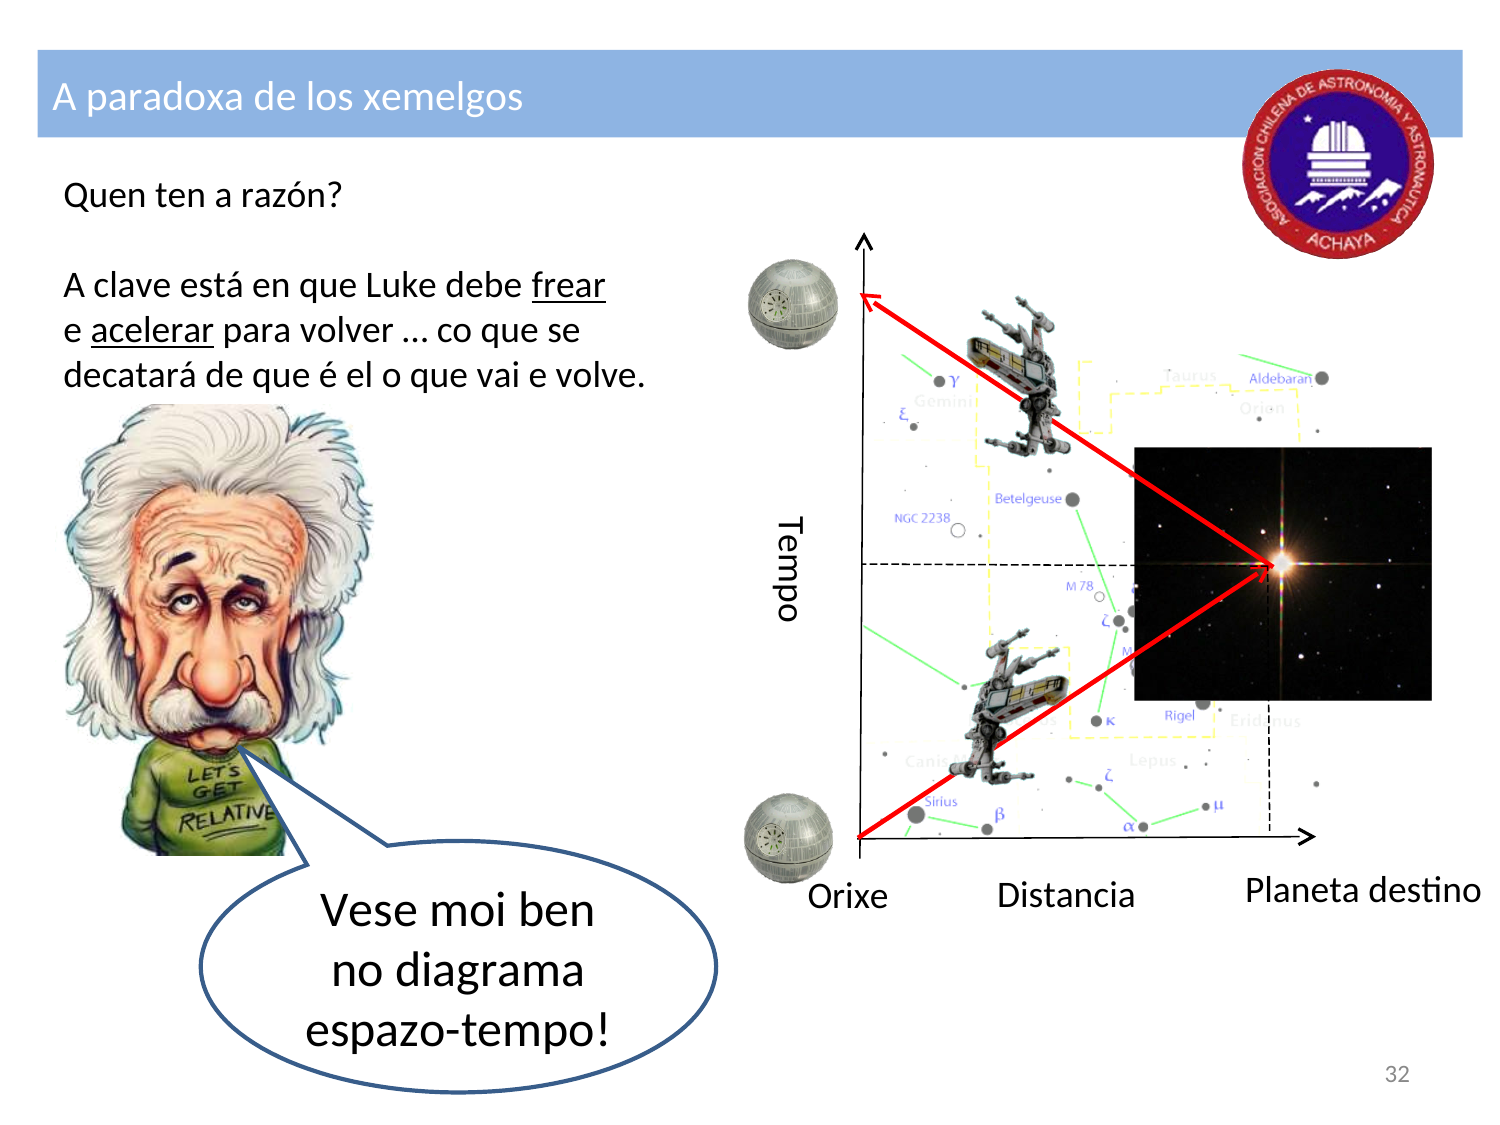

A paradoxa de los xemelgos
Quen ten a razón?
A clave está en que Luke debe frear
e acelerar para volver … co que se decatará de que é el o que vai e volve.
Tempo
Vese moi ben no diagrama espazo-tempo!
Planeta destino
Distancia
Orixe